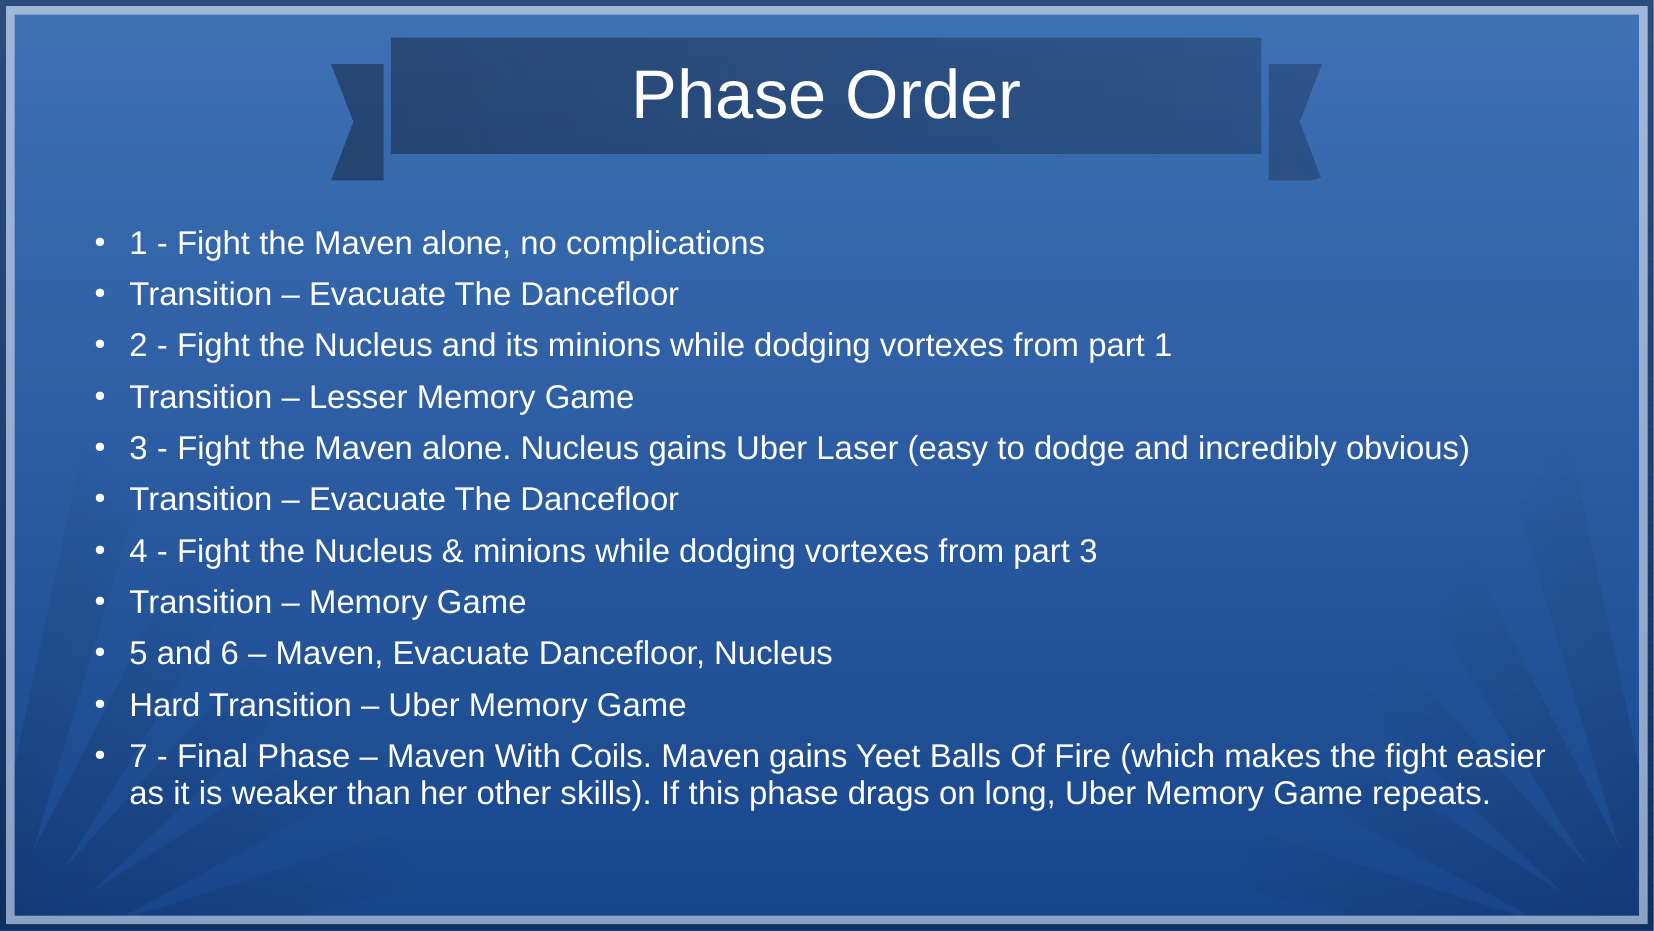

# Phase Order
1 - Fight the Maven alone, no complications
Transition – Evacuate The Dancefloor
2 - Fight the Nucleus and its minions while dodging vortexes from part 1
Transition – Lesser Memory Game
3 - Fight the Maven alone. Nucleus gains Uber Laser (easy to dodge and incredibly obvious)
Transition – Evacuate The Dancefloor
4 - Fight the Nucleus & minions while dodging vortexes from part 3
Transition – Memory Game
5 and 6 – Maven, Evacuate Dancefloor, Nucleus
Hard Transition – Uber Memory Game
7 - Final Phase – Maven With Coils. Maven gains Yeet Balls Of Fire (which makes the fight easier as it is weaker than her other skills). If this phase drags on long, Uber Memory Game repeats.